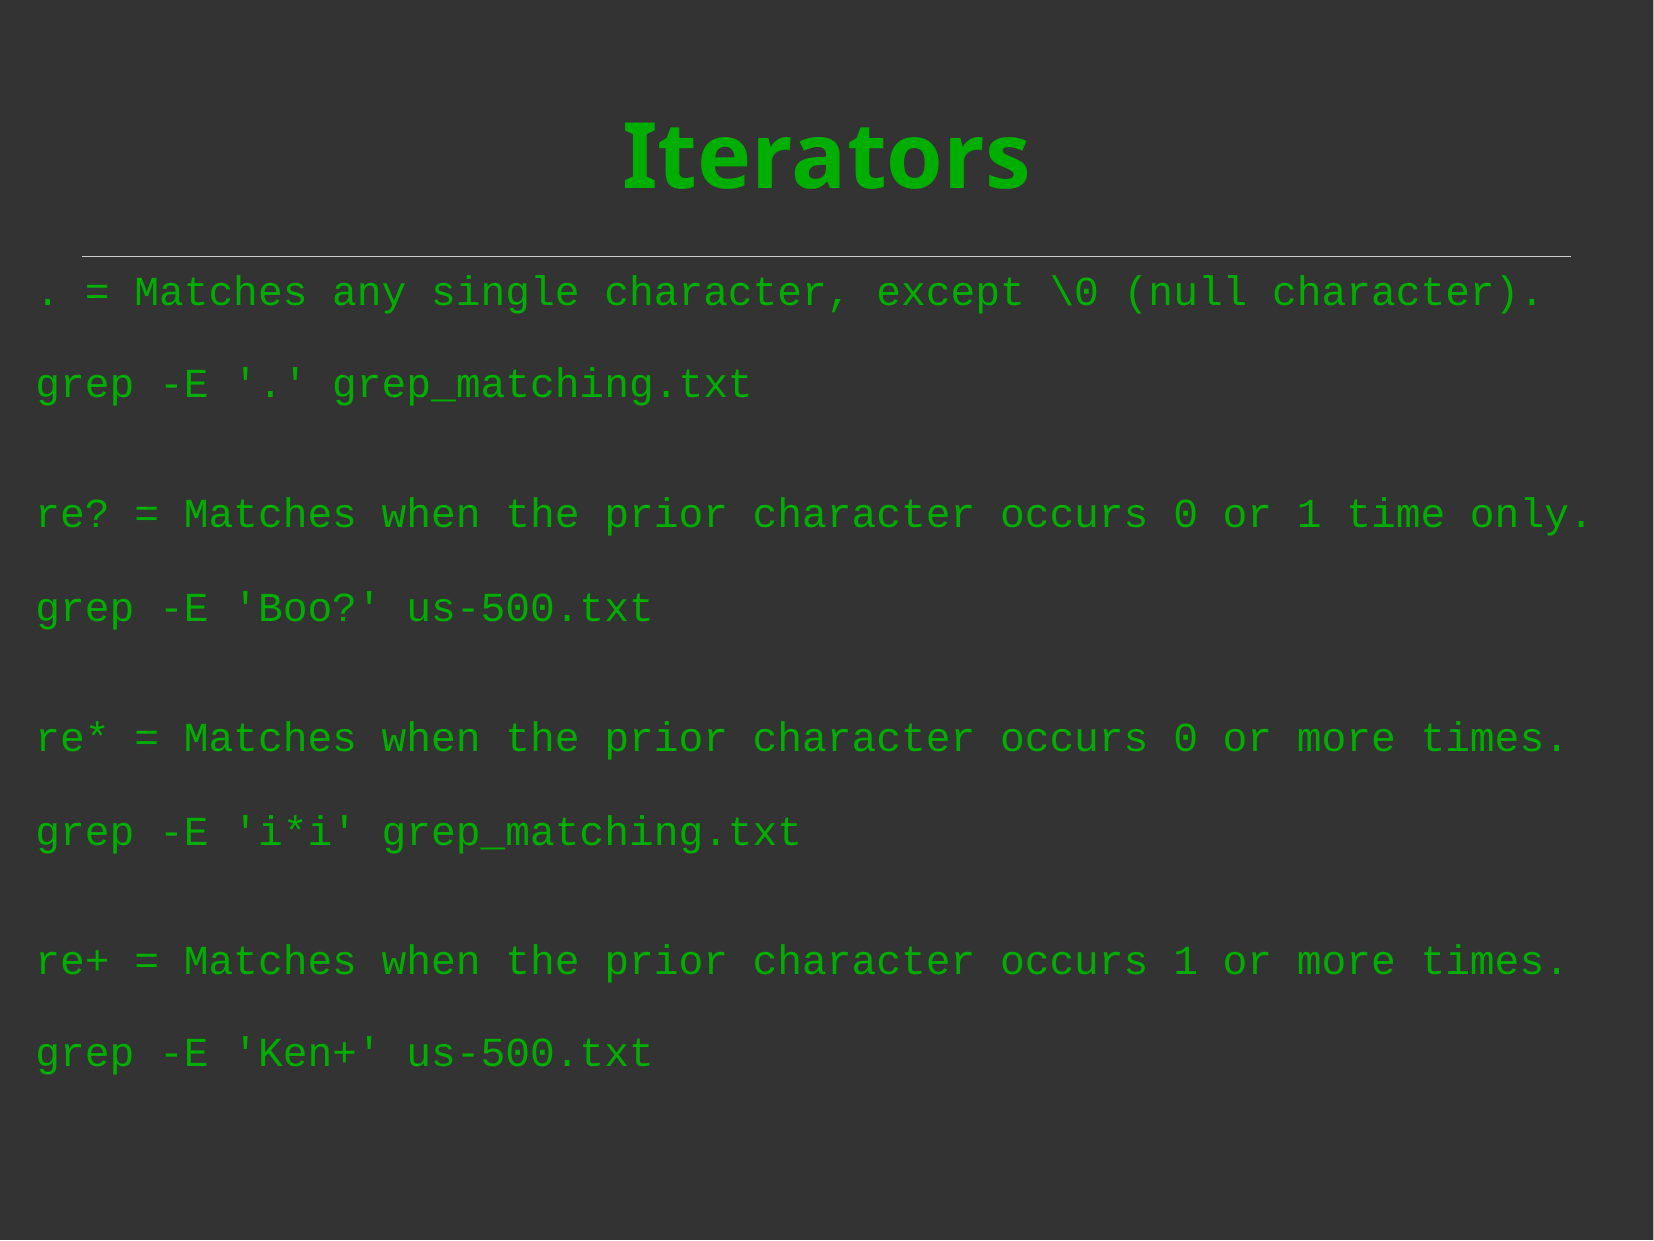

# Iterators
. = Matches any single character, except \0 (null character).
grep -E '.' grep_matching.txt
re? = Matches when the prior character occurs 0 or 1 time only.
grep -E 'Boo?' us-500.txt
re* = Matches when the prior character occurs 0 or more times.
grep -E 'i*i' grep_matching.txt
re+ = Matches when the prior character occurs 1 or more times.
grep -E 'Ken+' us-500.txt